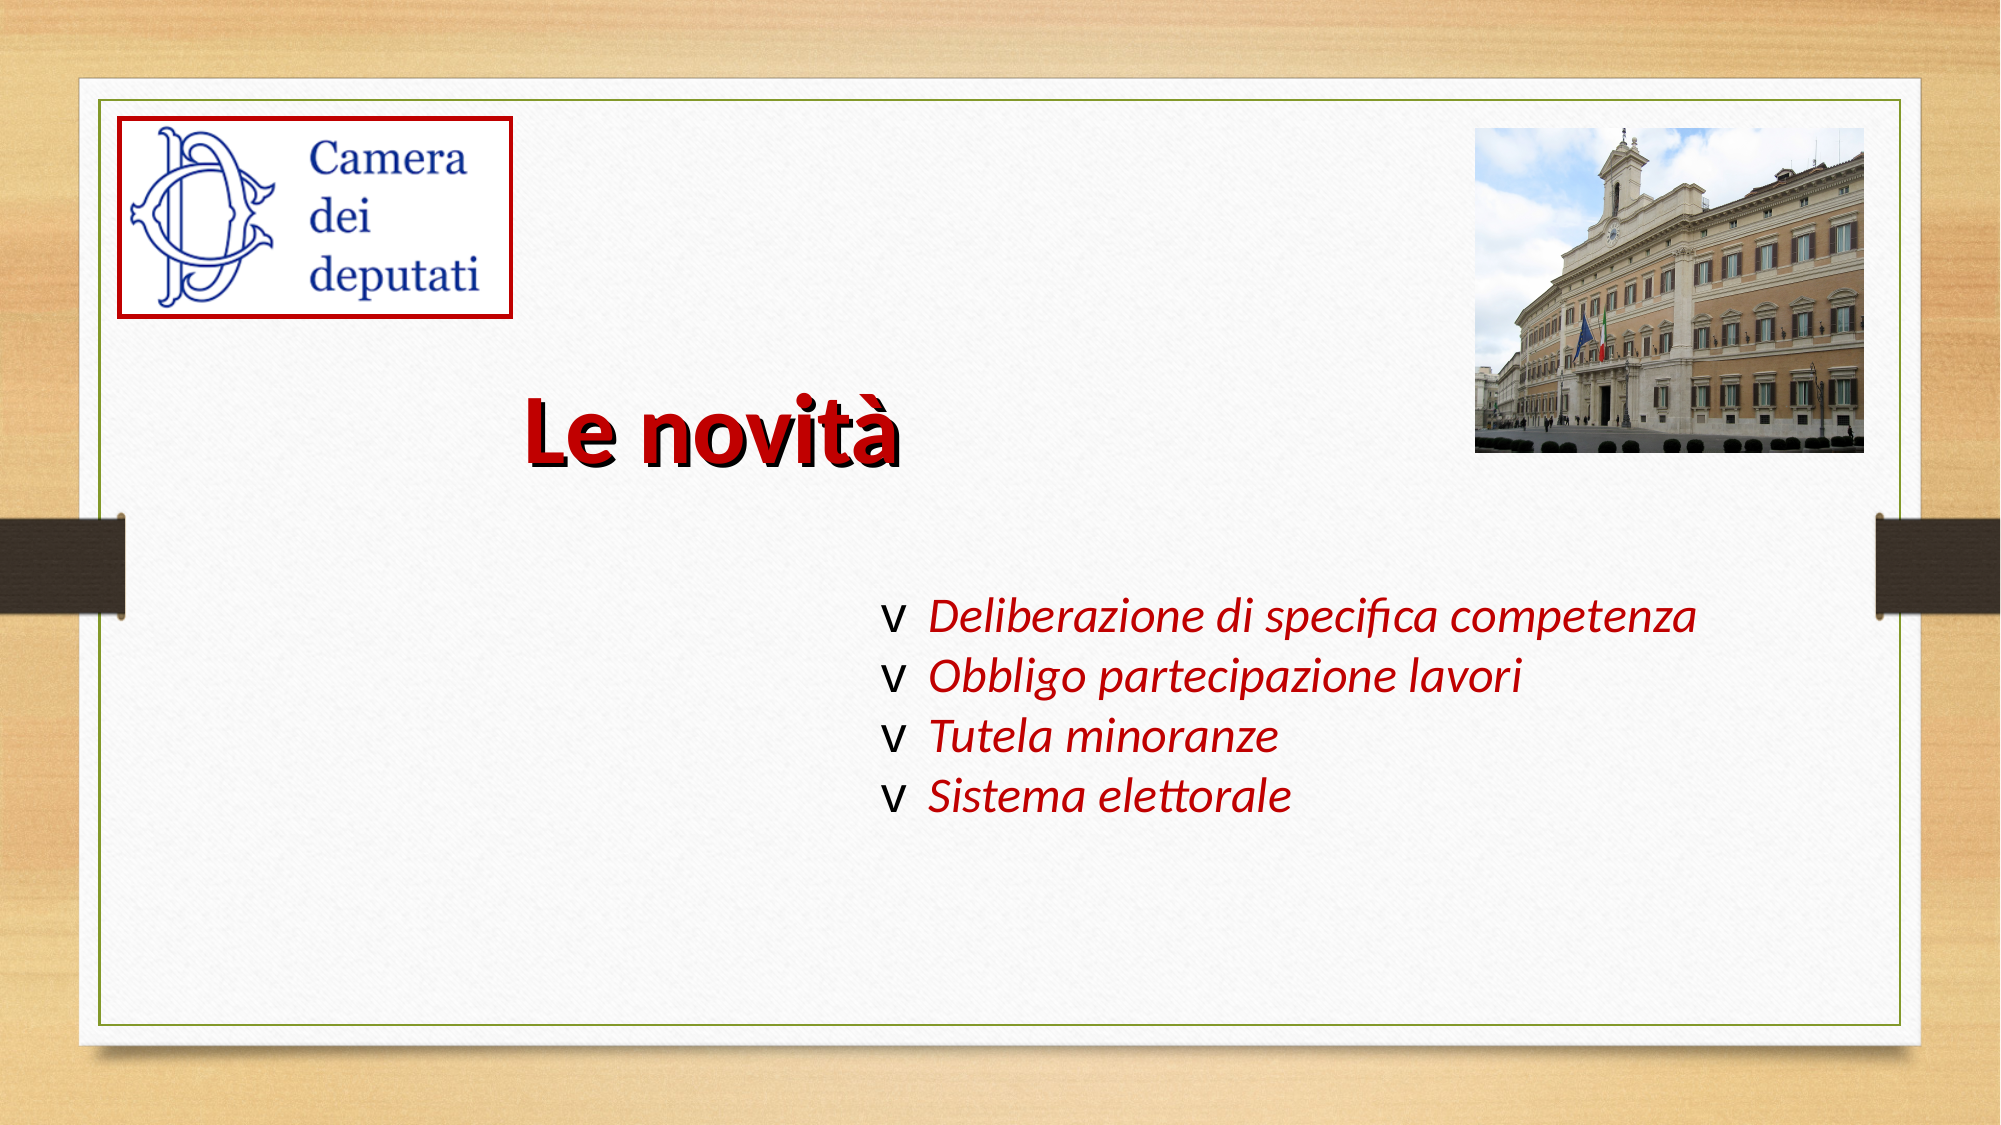

Le novità
Deliberazione di specifica competenza
Obbligo partecipazione lavori
Tutela minoranze
Sistema elettorale